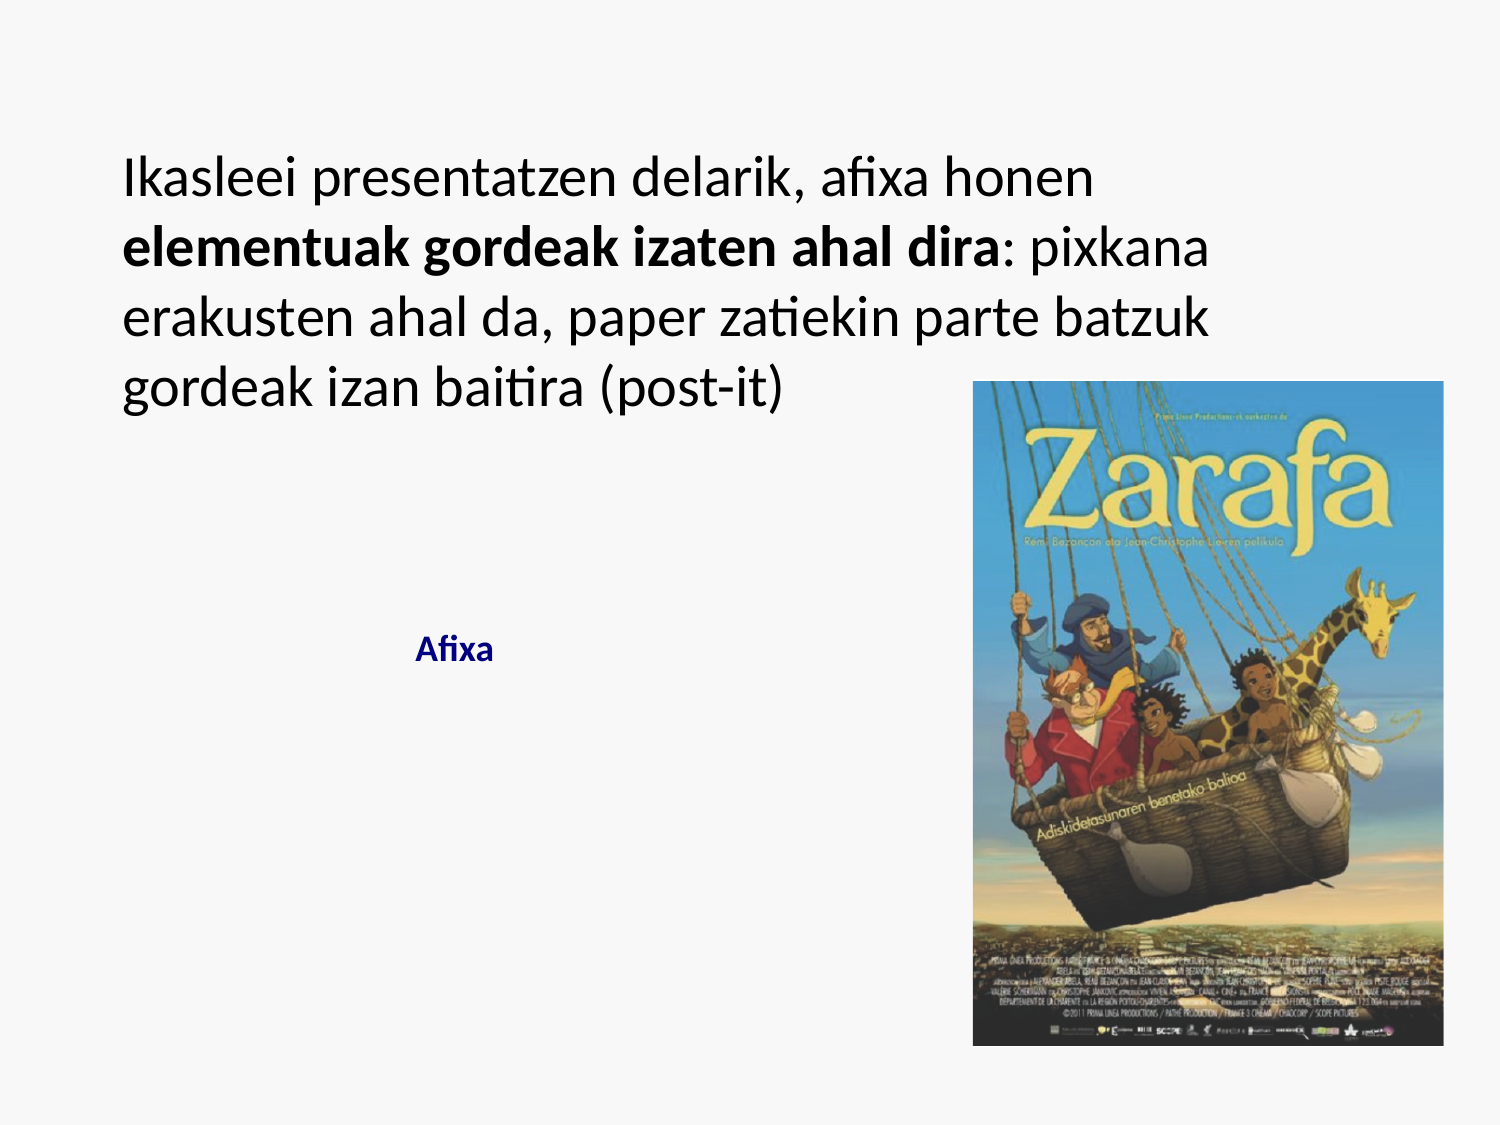

Ikasleei presentatzen delarik, afixa honen elementuak gordeak izaten ahal dira: pixkana erakusten ahal da, paper zatiekin parte batzuk gordeak izan baitira (post-it)
Afixa